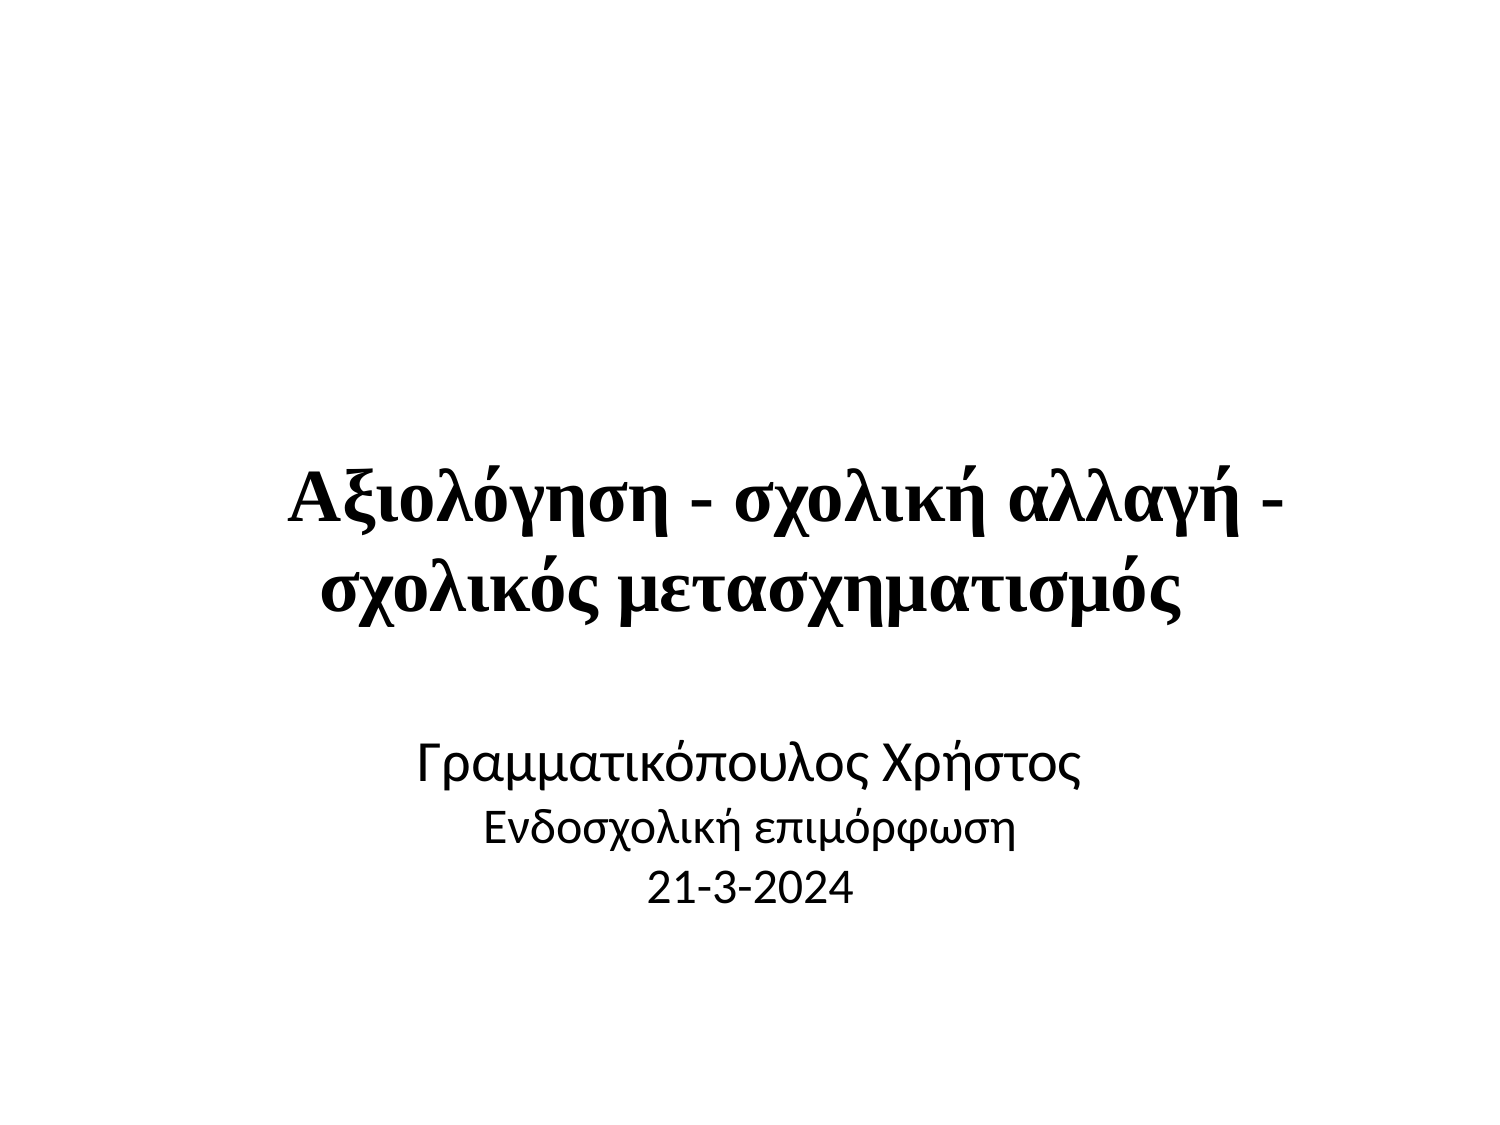

# Αξιολόγηση - σχολική αλλαγή - σχολικός μετασχηματισμός
Γραμματικόπουλος Χρήστος
Ενδοσχολική επιμόρφωση
21-3-2024